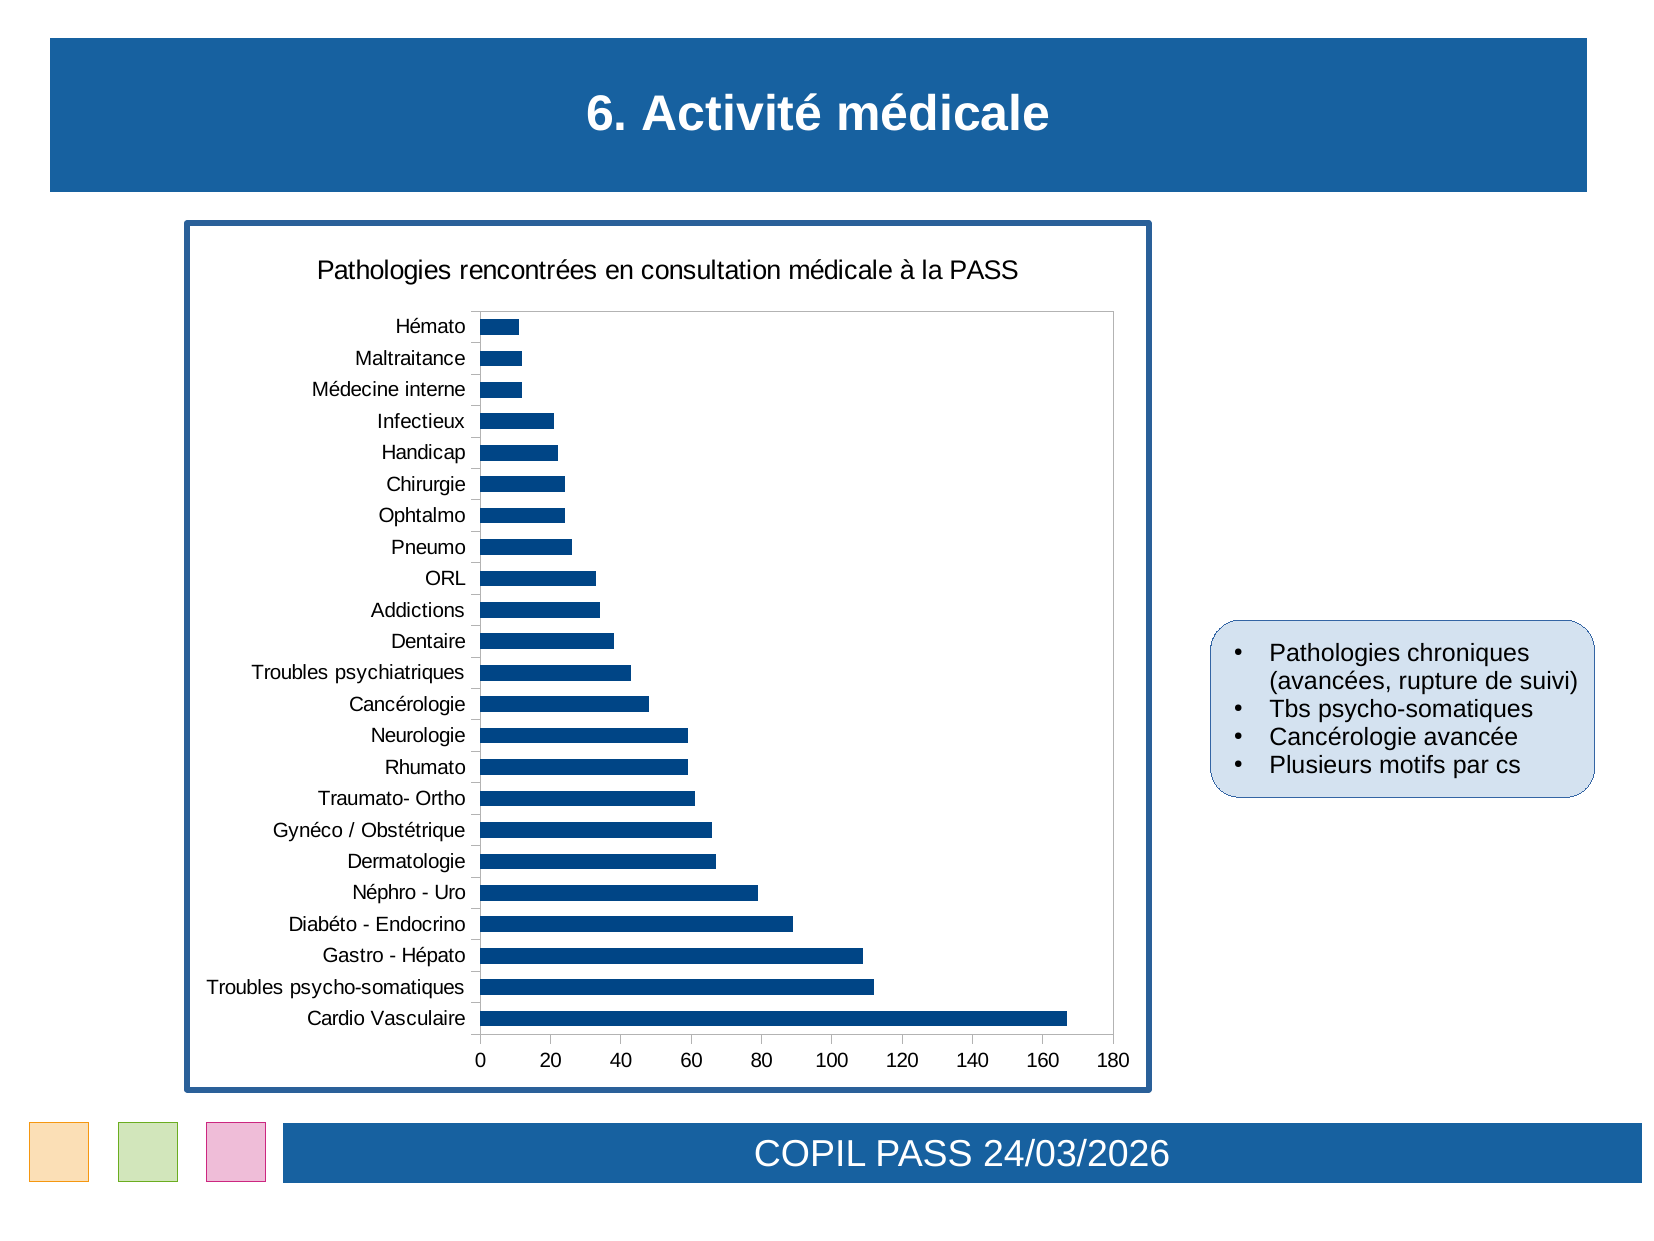

# 6. Activité médicale
### Chart: Pathologies rencontrées en consultation médicale à la PASS
| Category | Colonne B |
|---|---|
| Hémato | 11.0 |
| Maltraitance | 12.0 |
| Médecine interne | 12.0 |
| Infectieux | 21.0 |
| Handicap | 22.0 |
| Chirurgie | 24.0 |
| Ophtalmo | 24.0 |
| Pneumo | 26.0 |
| ORL | 33.0 |
| Addictions | 34.0 |
| Dentaire | 38.0 |
| Troubles psychiatriques | 43.0 |
| Cancérologie | 48.0 |
| Neurologie | 59.0 |
| Rhumato | 59.0 |
| Traumato- Ortho | 61.0 |
| Gynéco / Obstétrique | 66.0 |
| Dermatologie | 67.0 |
| Néphro - Uro | 79.0 |
| Diabéto - Endocrino | 89.0 |
| Gastro - Hépato | 109.0 |
| Troubles psycho-somatiques | 112.0 |
| Cardio Vasculaire | 167.0 |Pathologies chroniques
(avancées, rupture de suivi)
Tbs psycho-somatiques
Cancérologie avancée
Plusieurs motifs par cs
COPIL PASS 24/03/2026